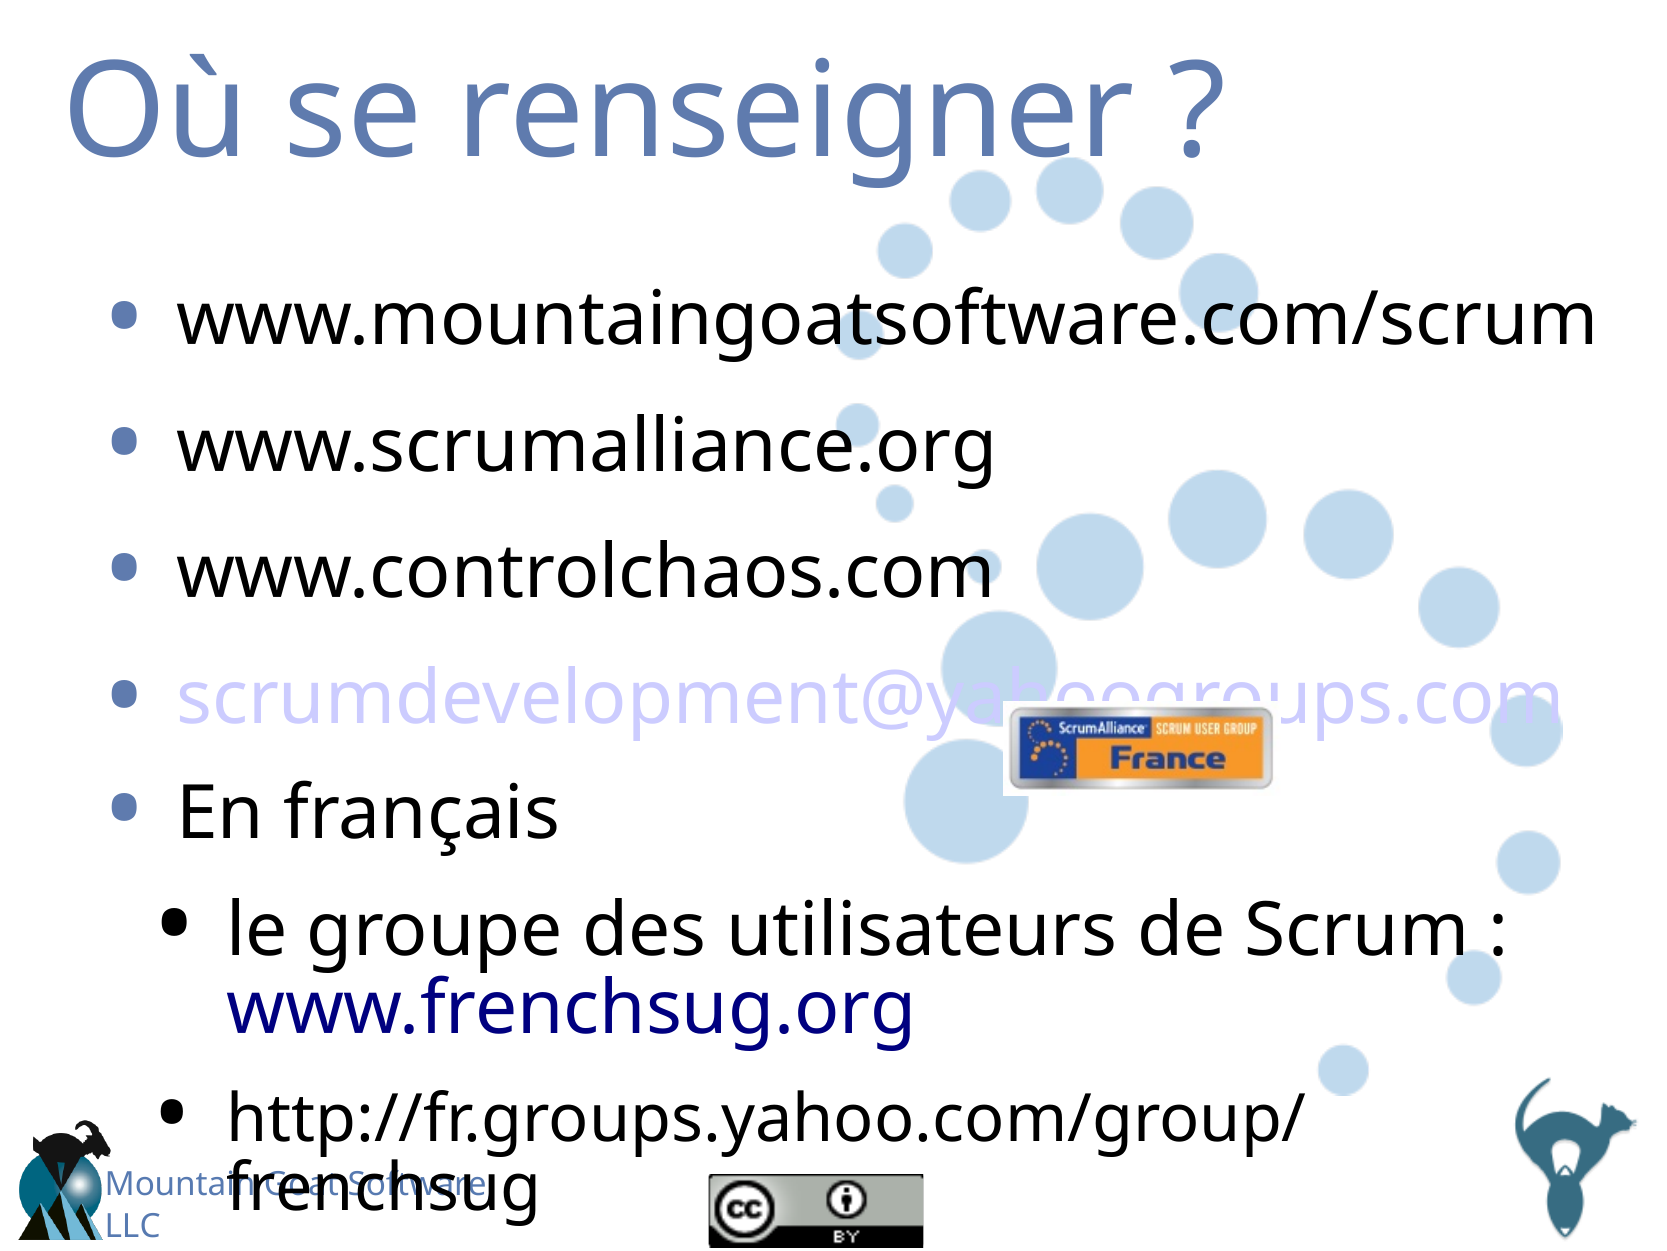

# Où se renseigner ?
www.mountaingoatsoftware.com/scrum
www.scrumalliance.org
www.controlchaos.com
scrumdevelopment@yahoogroups.com
En français
le groupe des utilisateurs de Scrum : www.frenchsug.org
http://fr.groups.yahoo.com/group/frenchsug